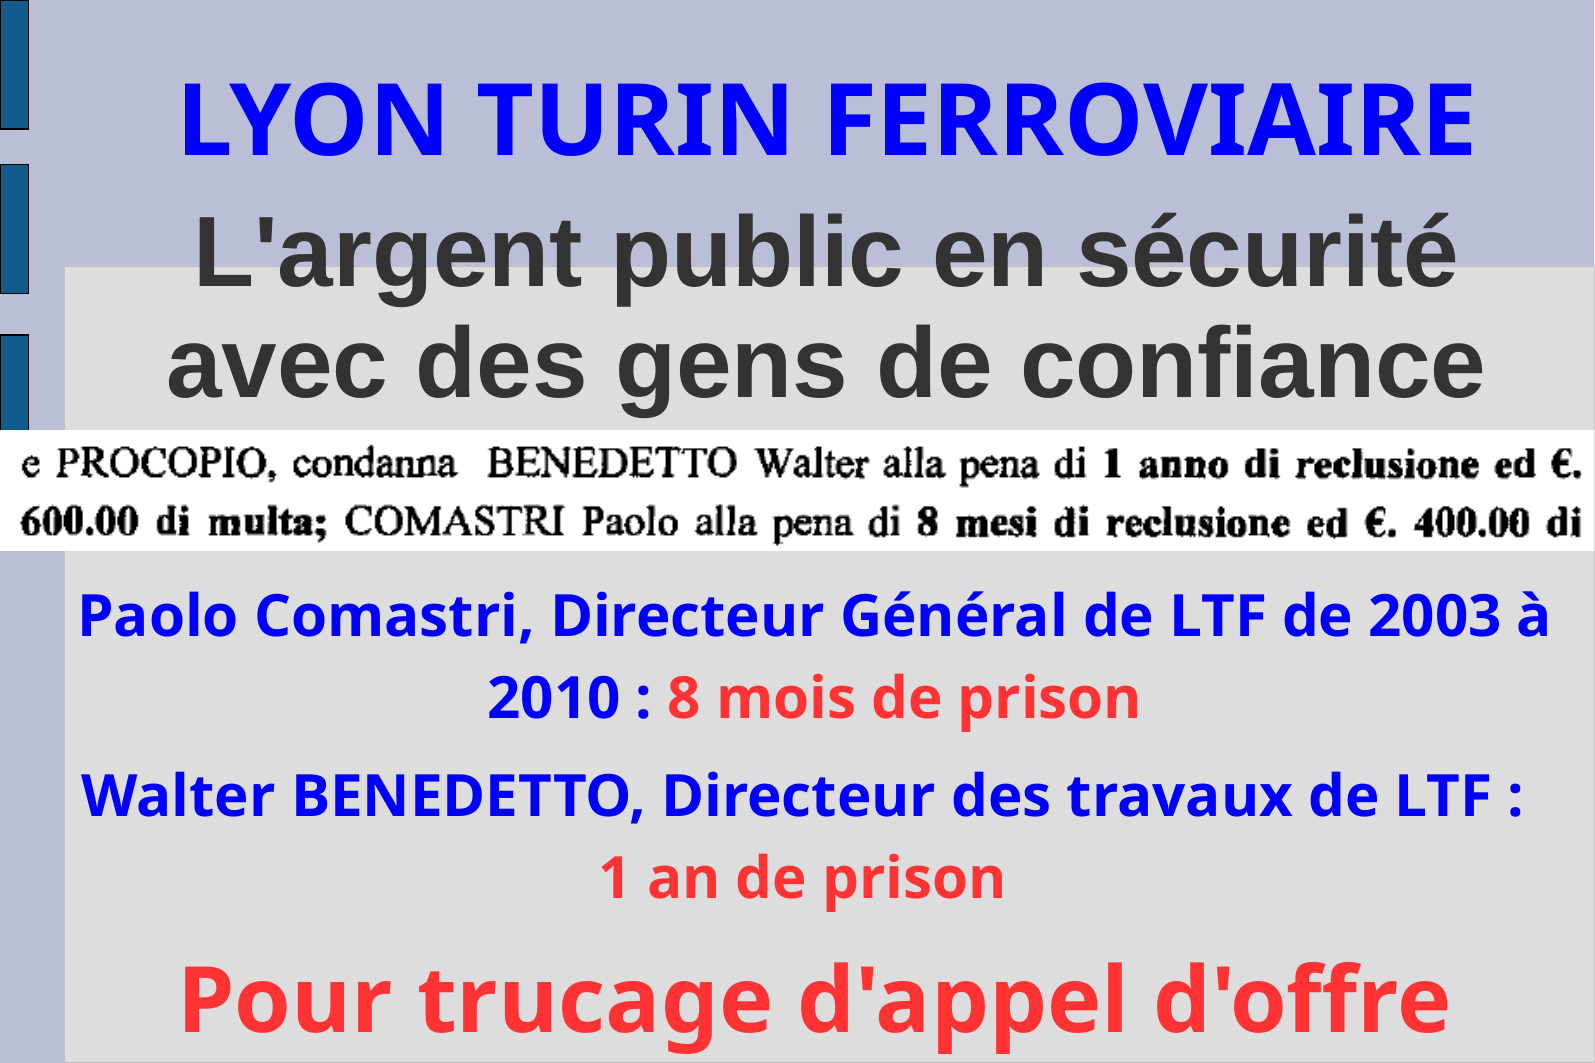

LYON TURIN FERROVIAIRE
L'argent public en sécurité avec des gens de confiance
Paolo Comastri, Directeur Général de LTF de 2003 à 2010 : 8 mois de prison
Walter BENEDETTO, Directeur des travaux de LTF : 1 an de prison
Pour trucage d'appel d'offre